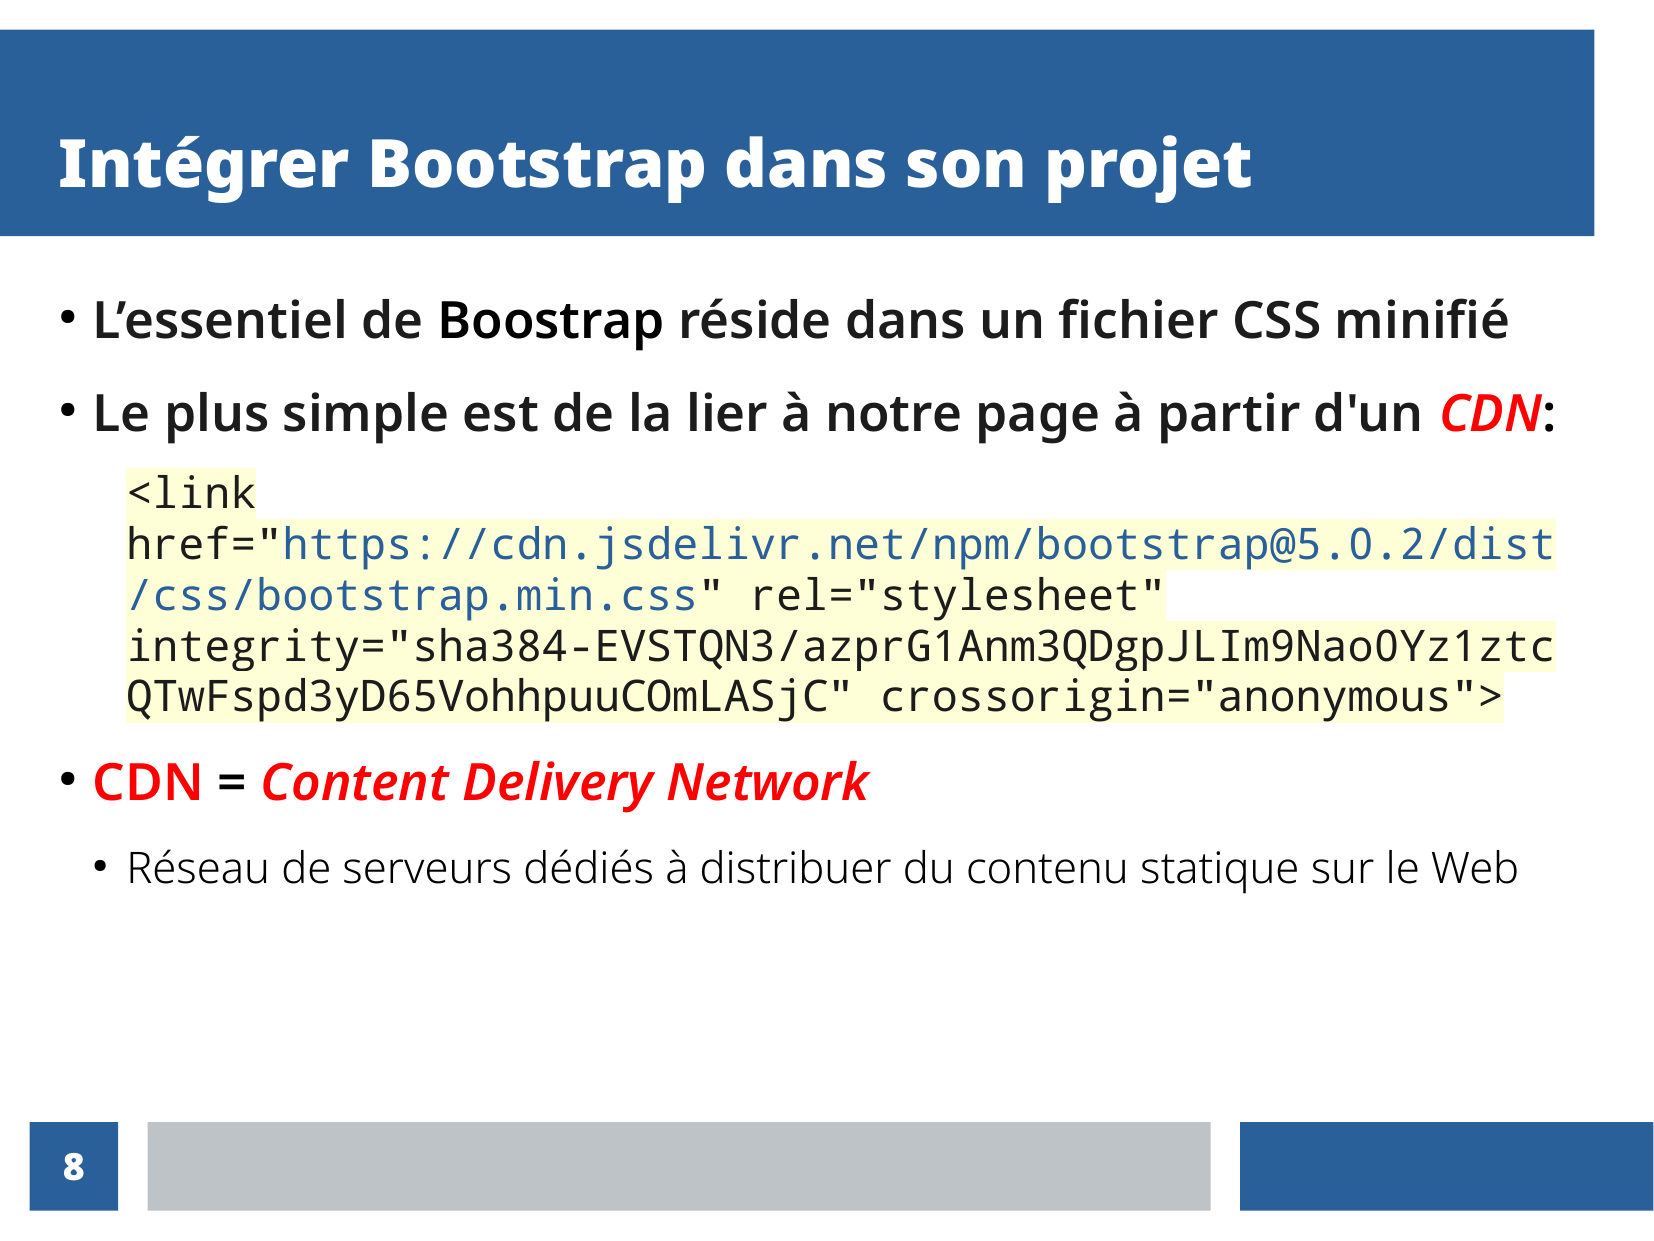

# Intégrer Bootstrap dans son projet
L’essentiel de Boostrap réside dans un fichier CSS minifié
Le plus simple est de la lier à notre page à partir d'un CDN:
<link href="https://cdn.jsdelivr.net/npm/bootstrap@5.0.2/dist/css/bootstrap.min.css" rel="stylesheet" integrity="sha384-EVSTQN3/azprG1Anm3QDgpJLIm9Nao0Yz1ztcQTwFspd3yD65VohhpuuCOmLASjC" crossorigin="anonymous">
CDN = Content Delivery Network
Réseau de serveurs dédiés à distribuer du contenu statique sur le Web
8